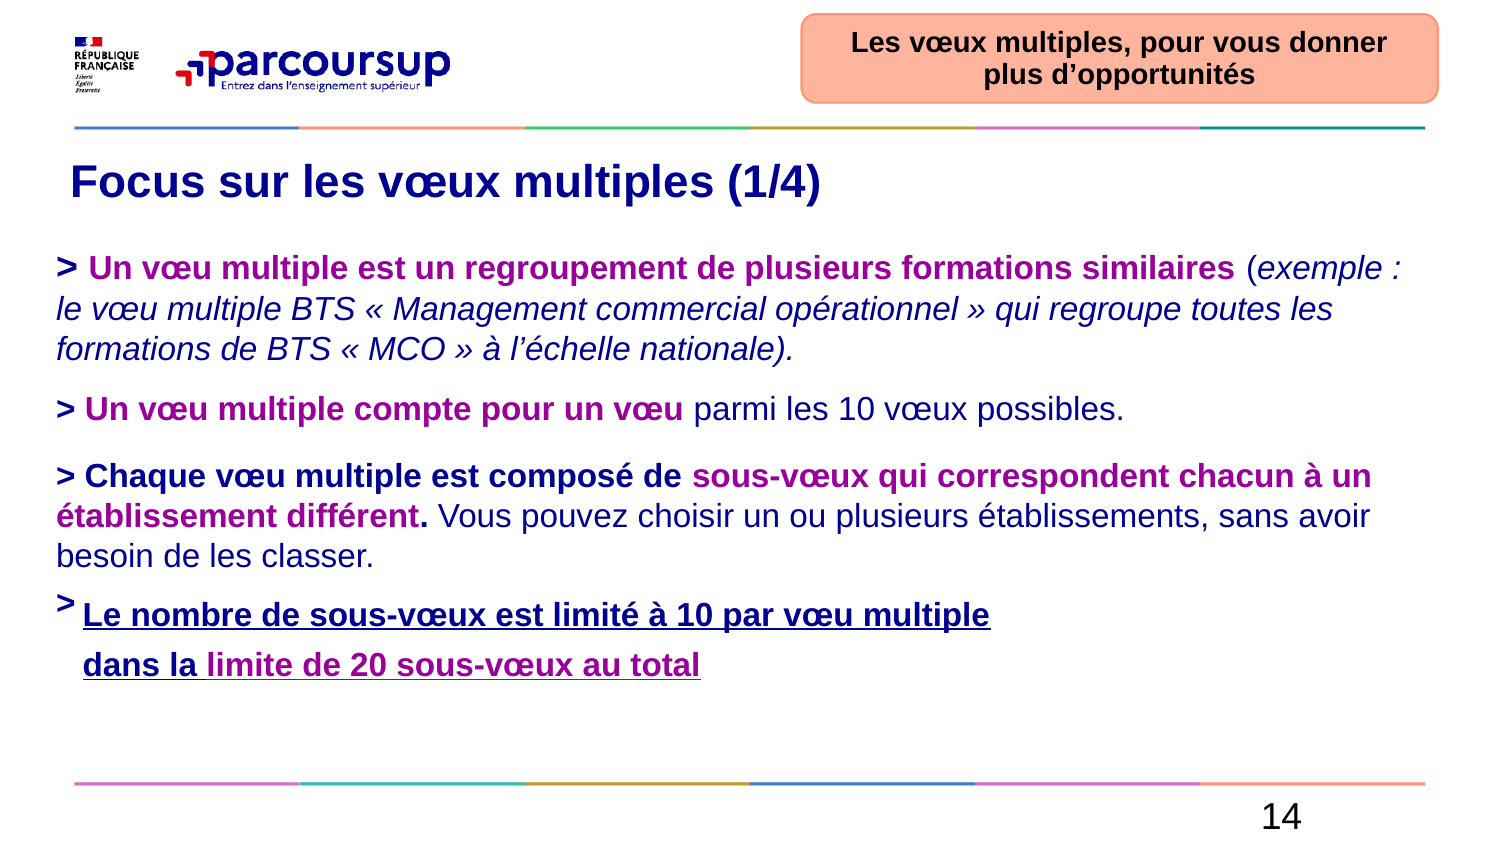

Les vœux multiples, pour vous donner plus d’opportunités
# Focus sur les vœux multiples (1/4)
> Un vœu multiple est un regroupement de plusieurs formations similaires (exemple : le vœu multiple BTS « Management commercial opérationnel » qui regroupe toutes les formations de BTS « MCO » à l’échelle nationale).
> Un vœu multiple compte pour un vœu parmi les 10 vœux possibles.
> Chaque vœu multiple est composé de sous-vœux qui correspondent chacun à un établissement différent. Vous pouvez choisir un ou plusieurs établissements, sans avoir besoin de les classer.
>
Le nombre de sous-vœux est limité à 10 par vœu multiple
dans la limite de 20 sous-vœux au total